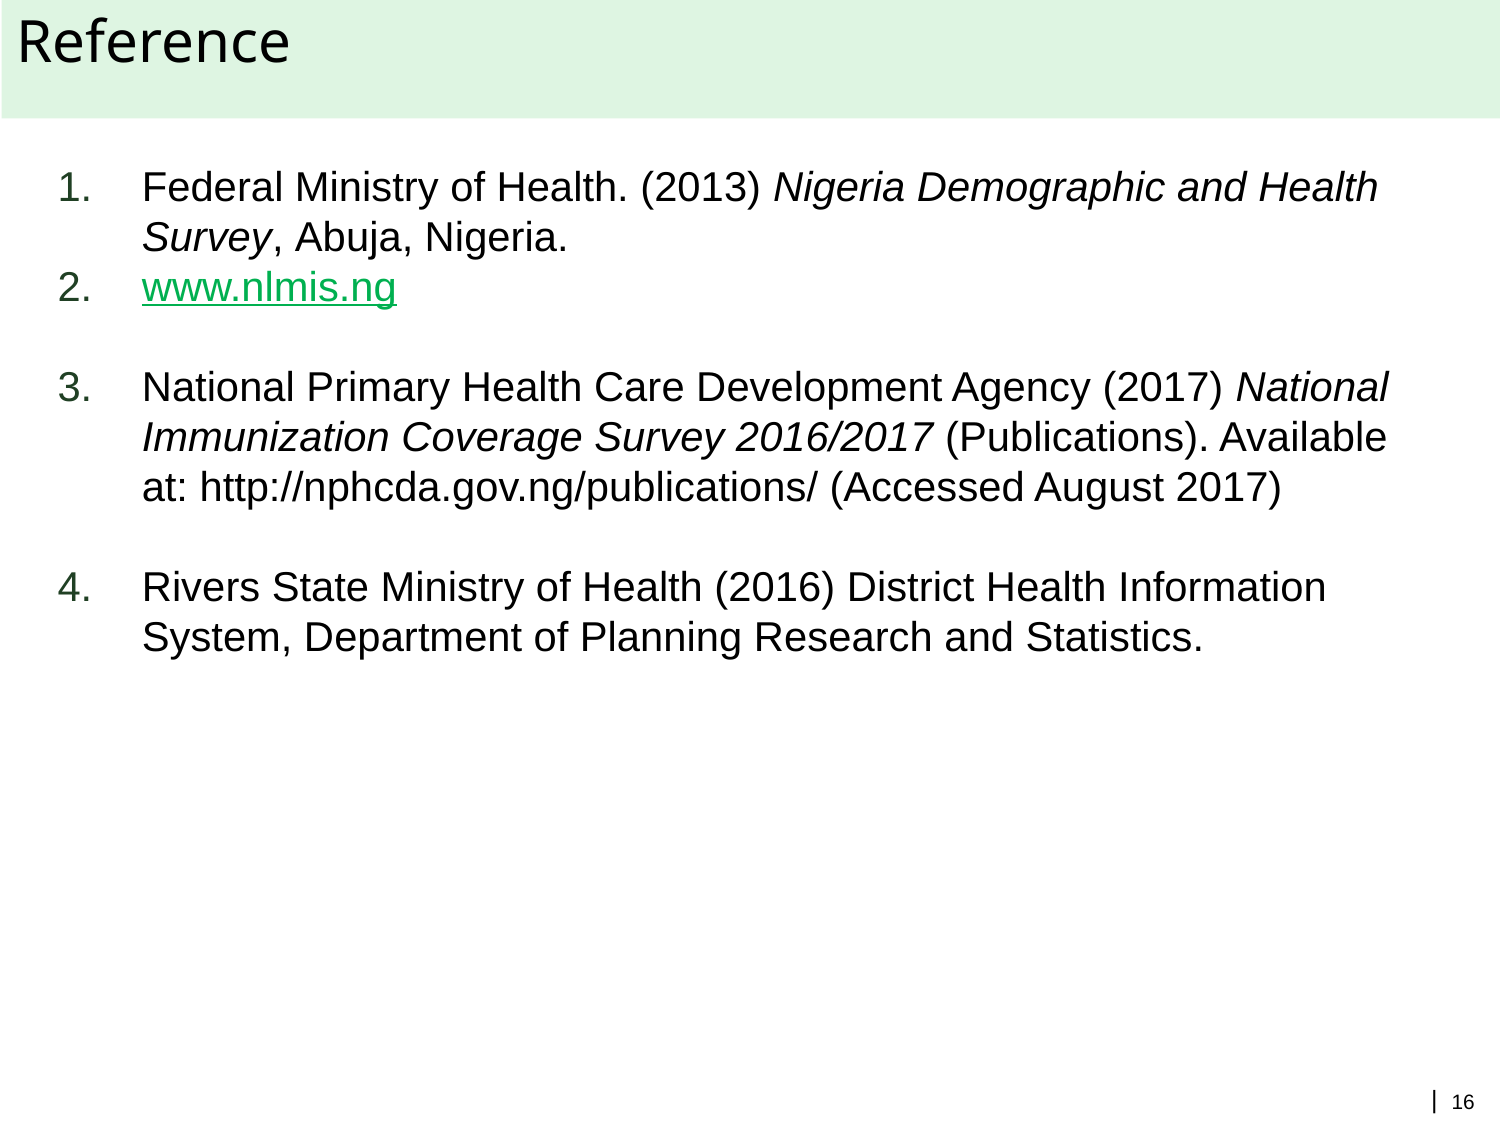

Reference
Federal Ministry of Health. (2013) Nigeria Demographic and Health Survey, Abuja, Nigeria.
www.nlmis.ng
National Primary Health Care Development Agency (2017) National Immunization Coverage Survey 2016/2017 (Publications). Available at: http://nphcda.gov.ng/publications/ (Accessed August 2017)
Rivers State Ministry of Health (2016) District Health Information System, Department of Planning Research and Statistics.